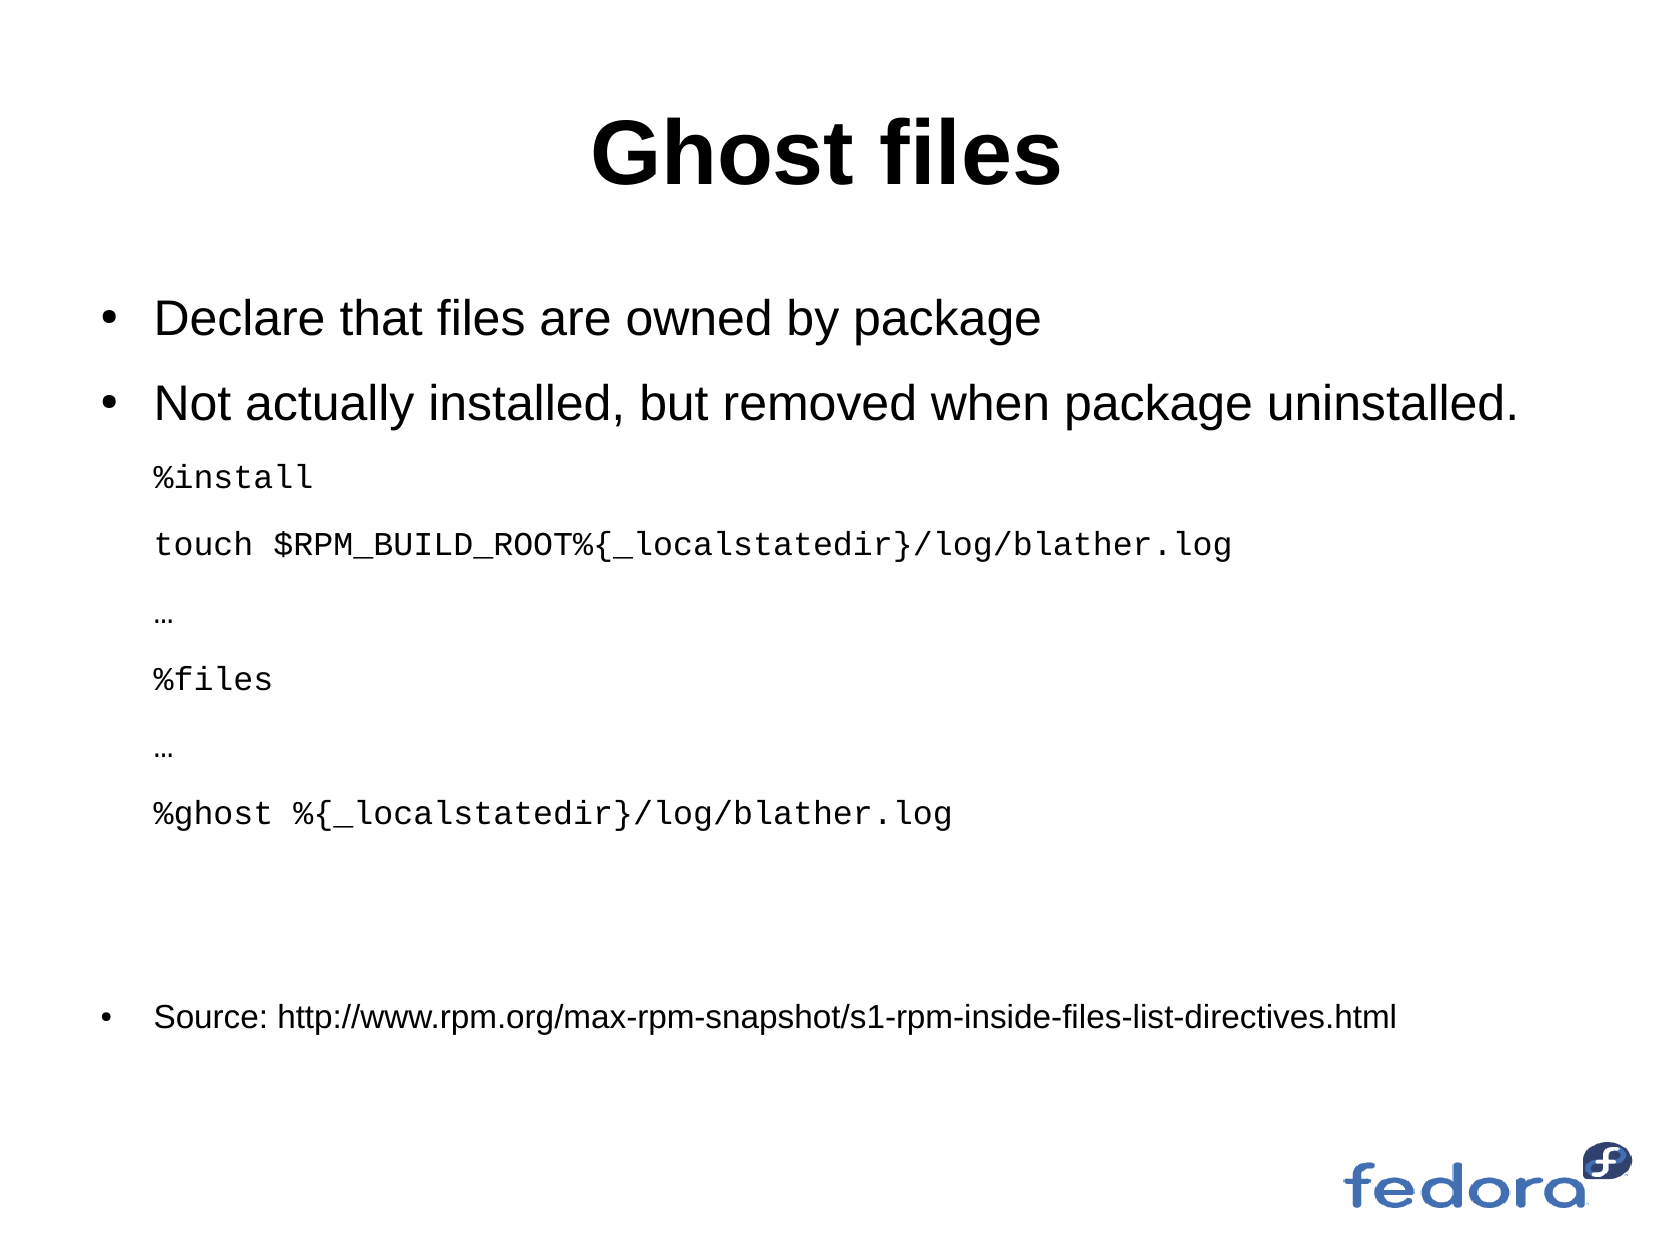

# Ghost files
Declare that files are owned by package
Not actually installed, but removed when package uninstalled.
%install
touch $RPM_BUILD_ROOT%{_localstatedir}/log/blather.log
…
%files
…
%ghost %{_localstatedir}/log/blather.log
Source: http://www.rpm.org/max-rpm-snapshot/s1-rpm-inside-files-list-directives.html